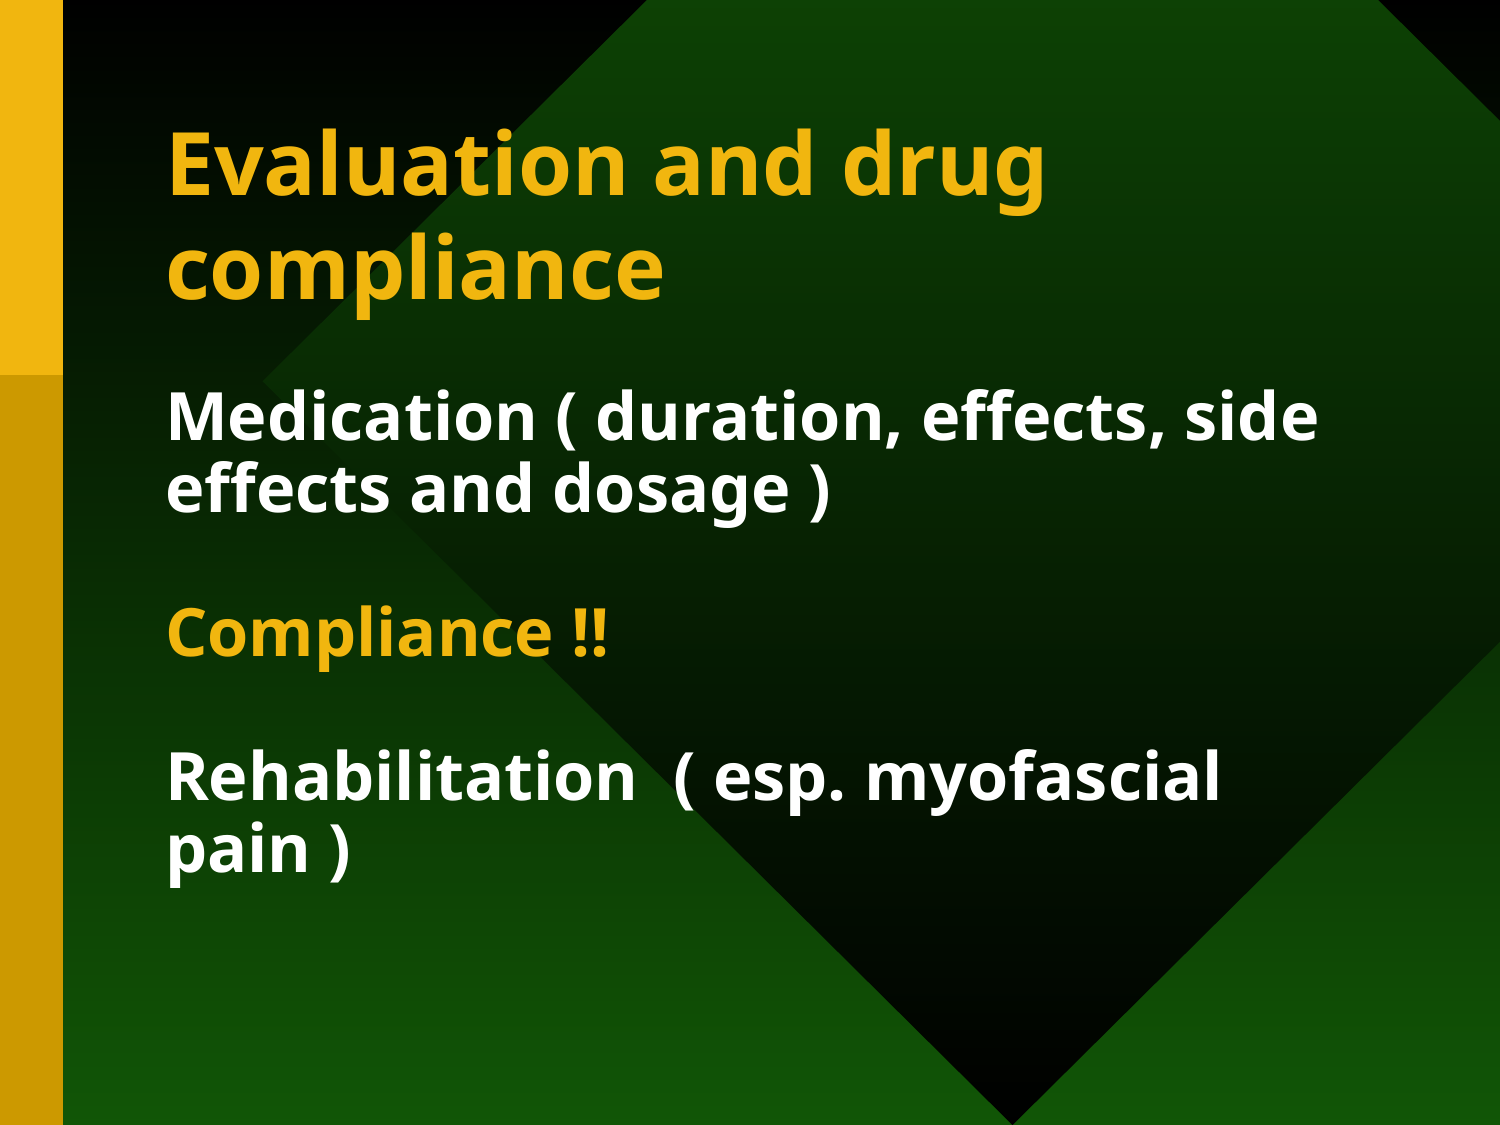

# Evaluation and drug compliance
Medication ( duration, effects, side effects and dosage )
Compliance !!
Rehabilitation ( esp. myofascial pain )